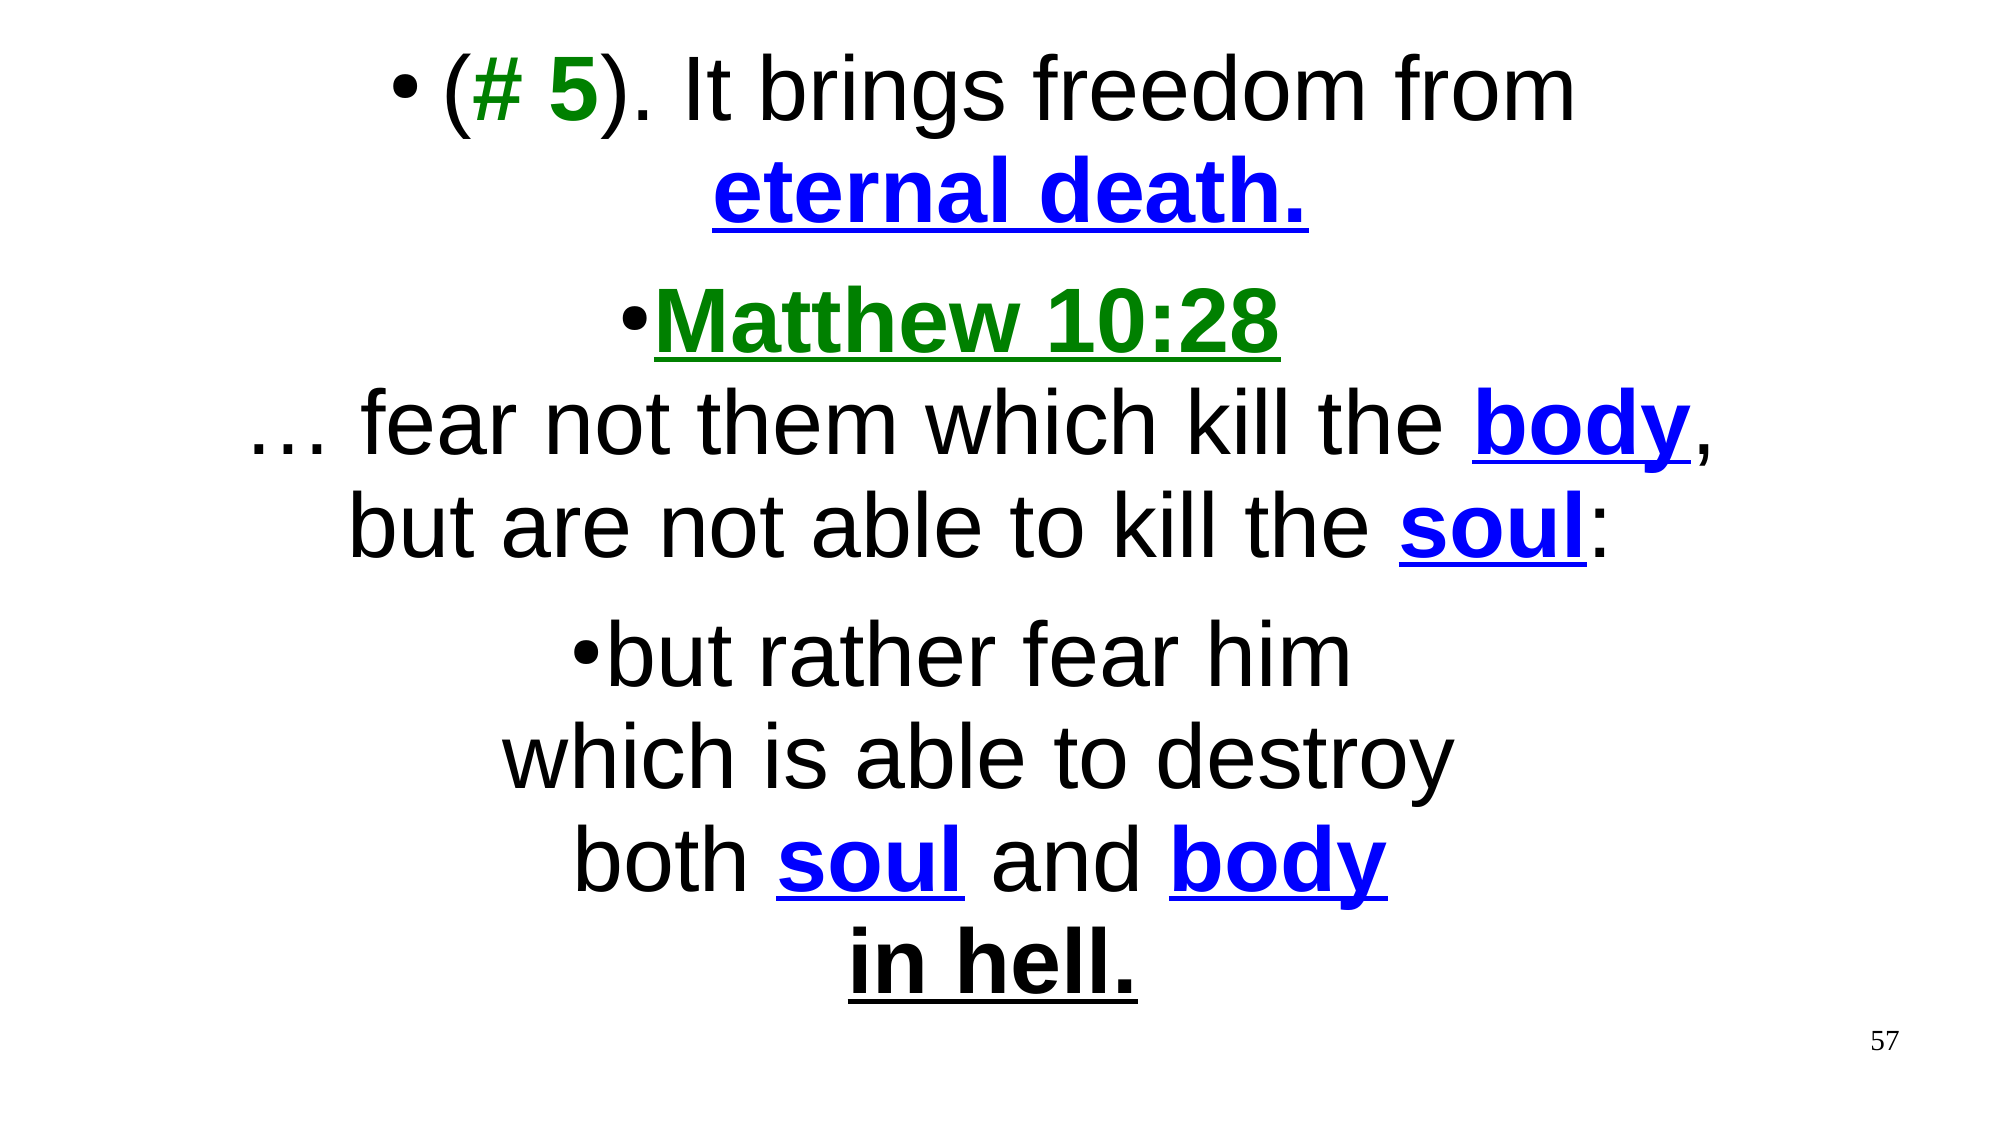

# (# 5). It brings freedom from eternal death.
Matthew 10:28 
… fear not them which kill the body,
but are not able to kill the soul:
but rather fear him
which is able to destroy
both soul and body
in hell.
57